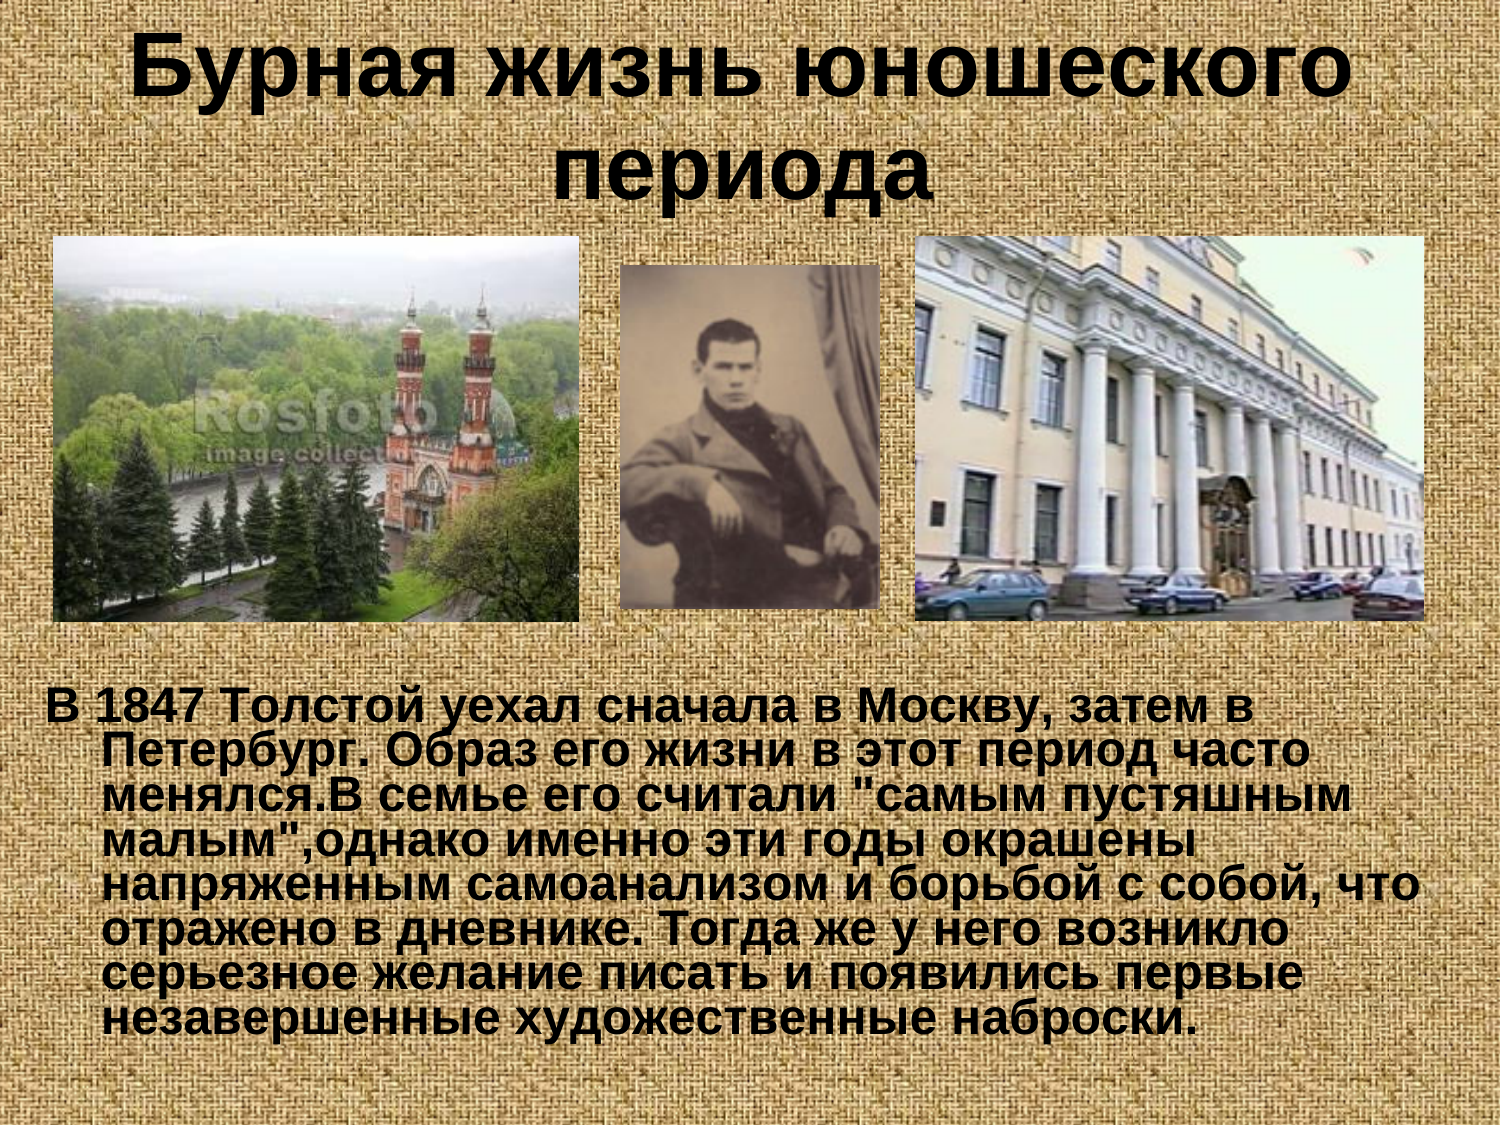

# Бурная жизнь юношеского периода
В 1847 Толстой уехал сначала в Москву, затем в Петербург. Образ его жизни в этот период часто менялся.В семье его считали "самым пустяшным малым",однако именно эти годы окрашены напряженным самоанализом и борьбой с собой, что отражено в дневнике. Тогда же у него возникло серьезное желание писать и появились первые незавершенные художественные наброски.